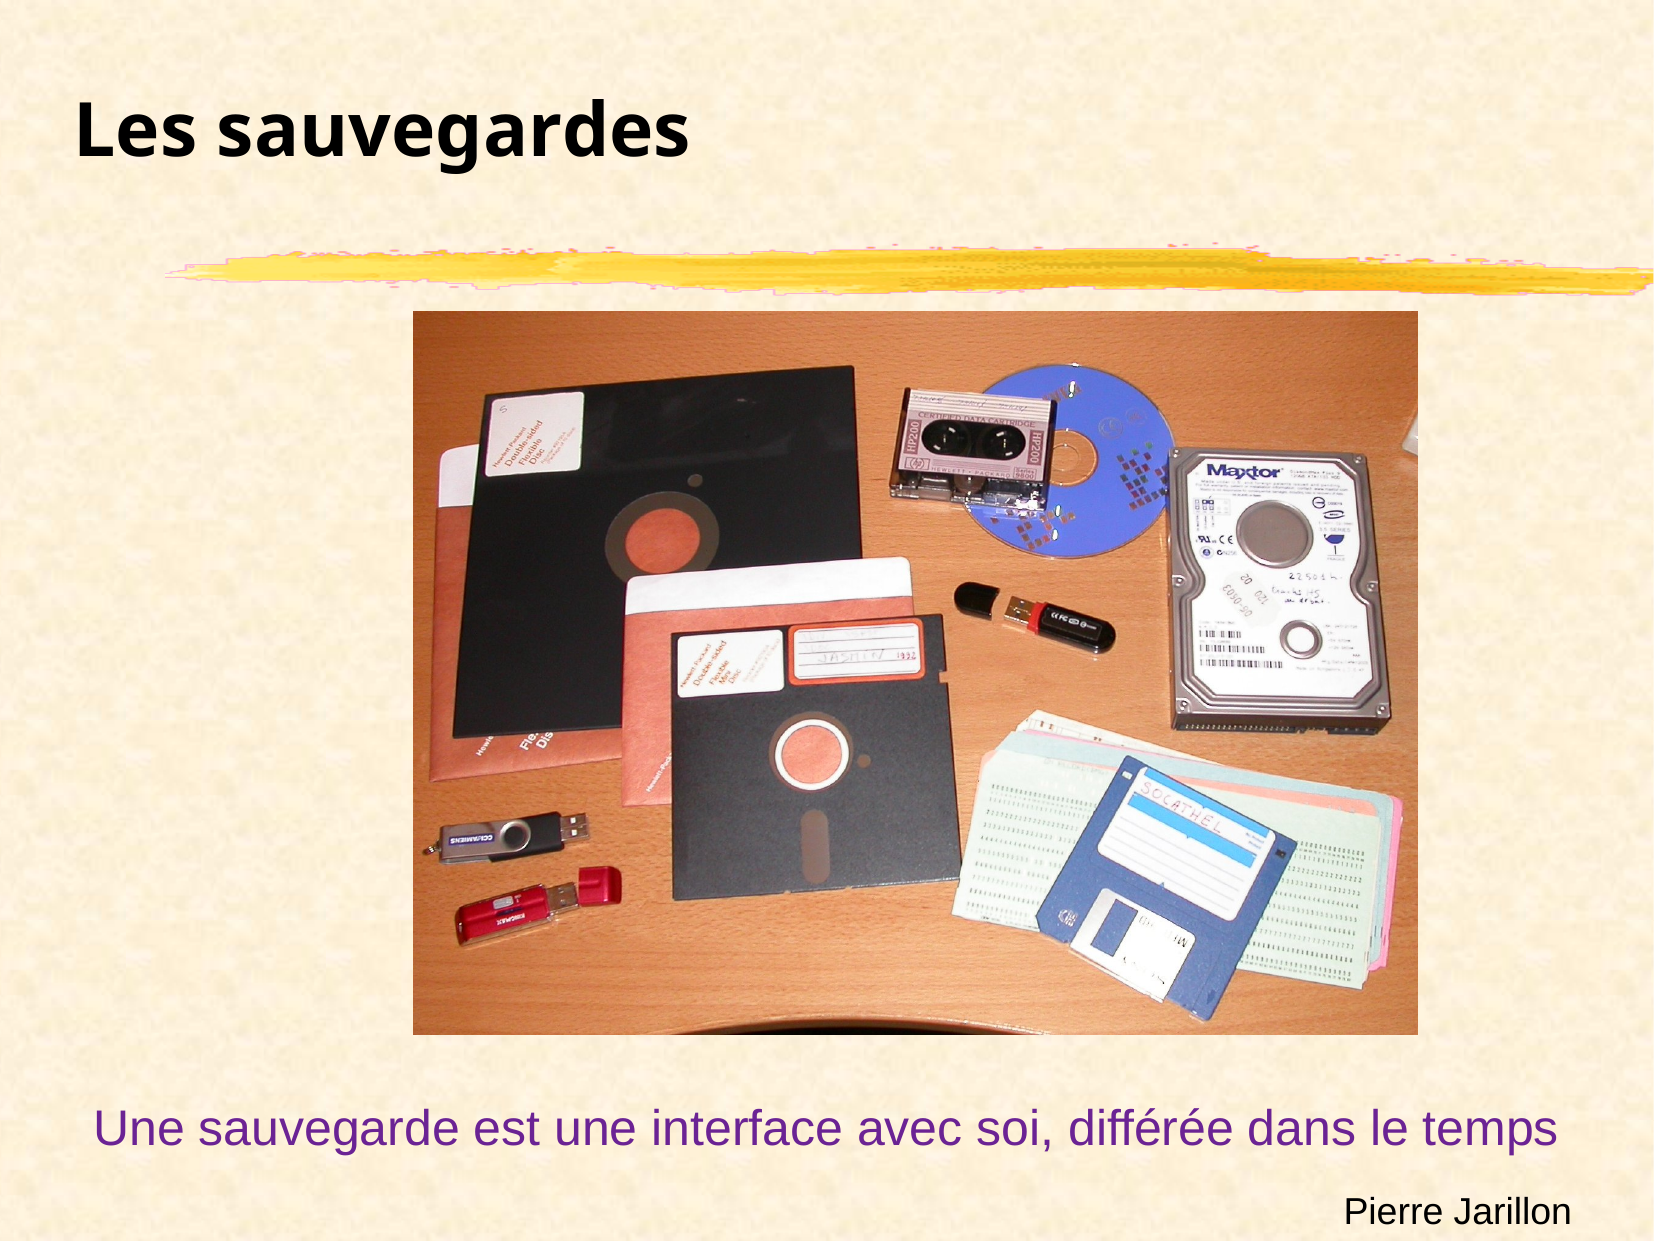

# Les sauvegardes
Une sauvegarde est une interface avec soi, différée dans le temps